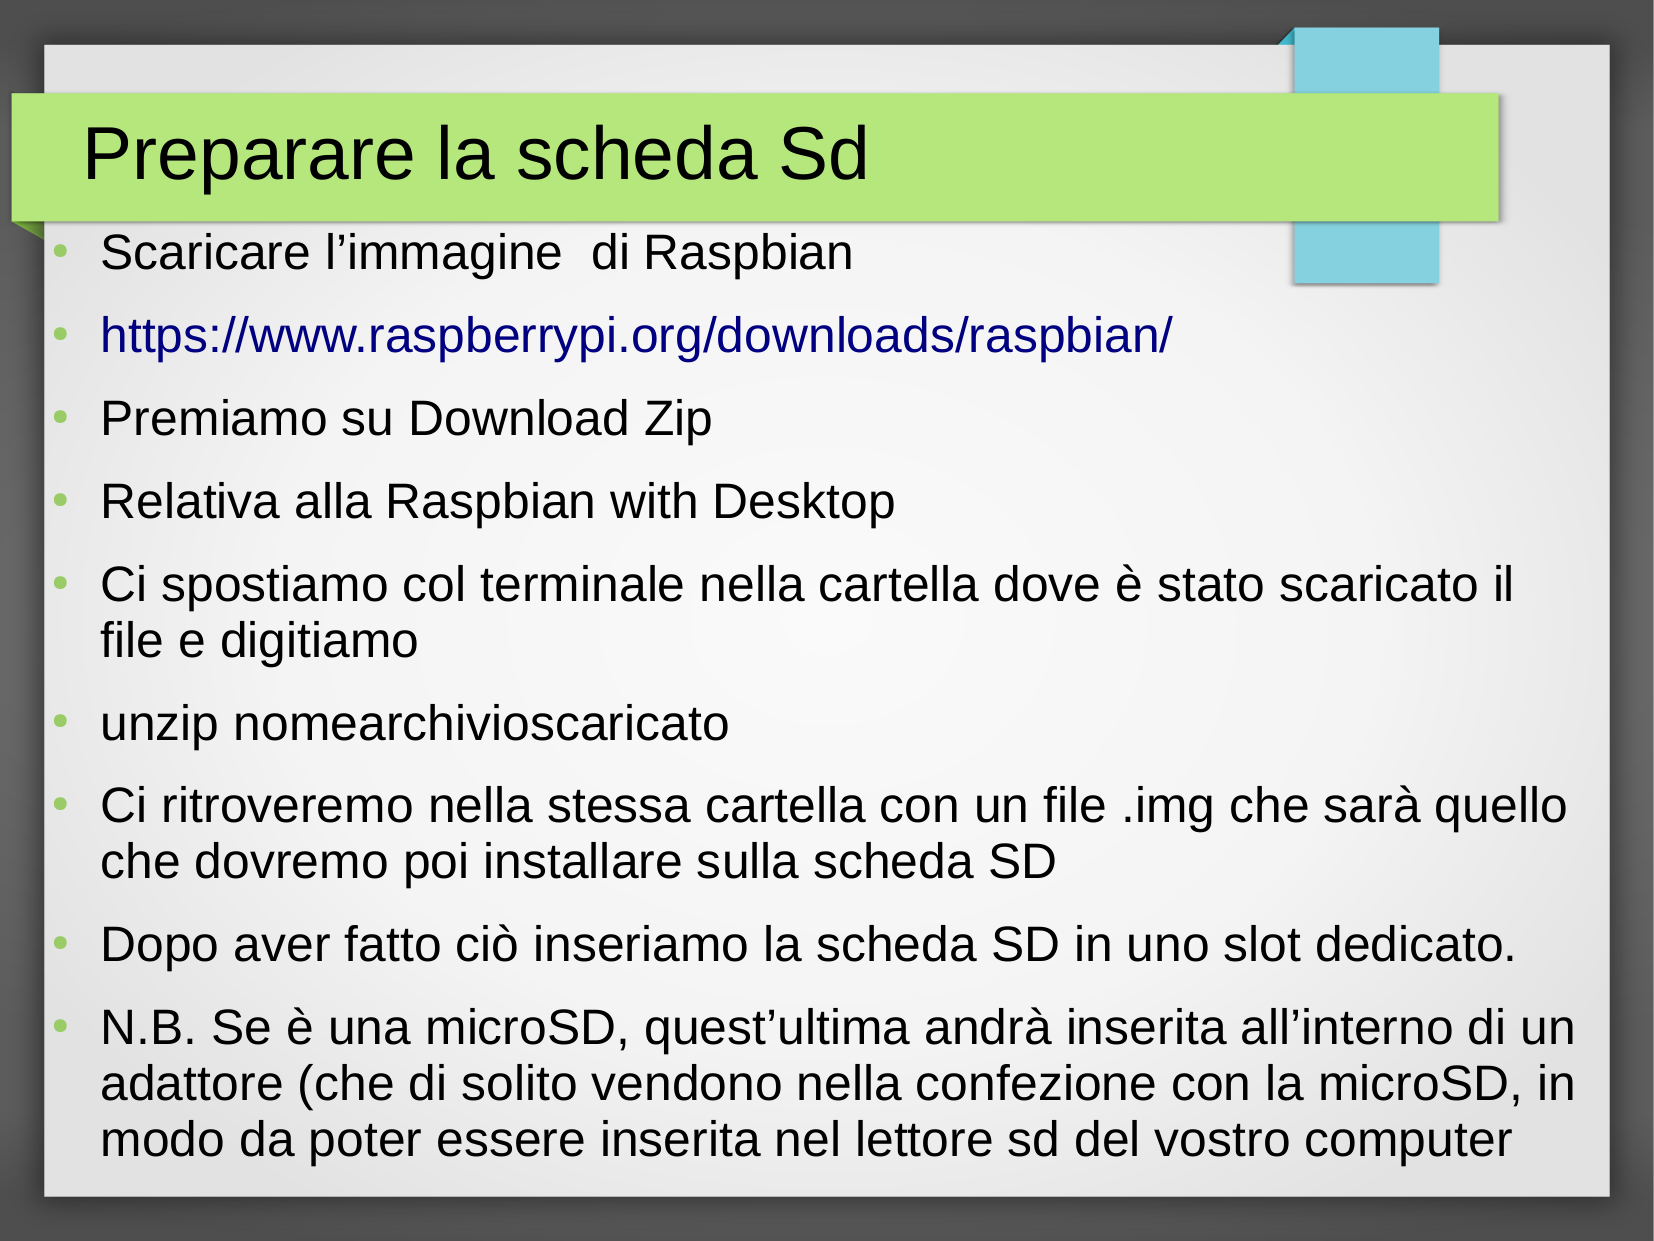

# Preparare la scheda Sd
Scaricare l’immagine di Raspbian
https://www.raspberrypi.org/downloads/raspbian/
Premiamo su Download Zip
Relativa alla Raspbian with Desktop
Ci spostiamo col terminale nella cartella dove è stato scaricato il file e digitiamo
unzip nomearchivioscaricato
Ci ritroveremo nella stessa cartella con un file .img che sarà quello che dovremo poi installare sulla scheda SD
Dopo aver fatto ciò inseriamo la scheda SD in uno slot dedicato.
N.B. Se è una microSD, quest’ultima andrà inserita all’interno di un adattore (che di solito vendono nella confezione con la microSD, in modo da poter essere inserita nel lettore sd del vostro computer